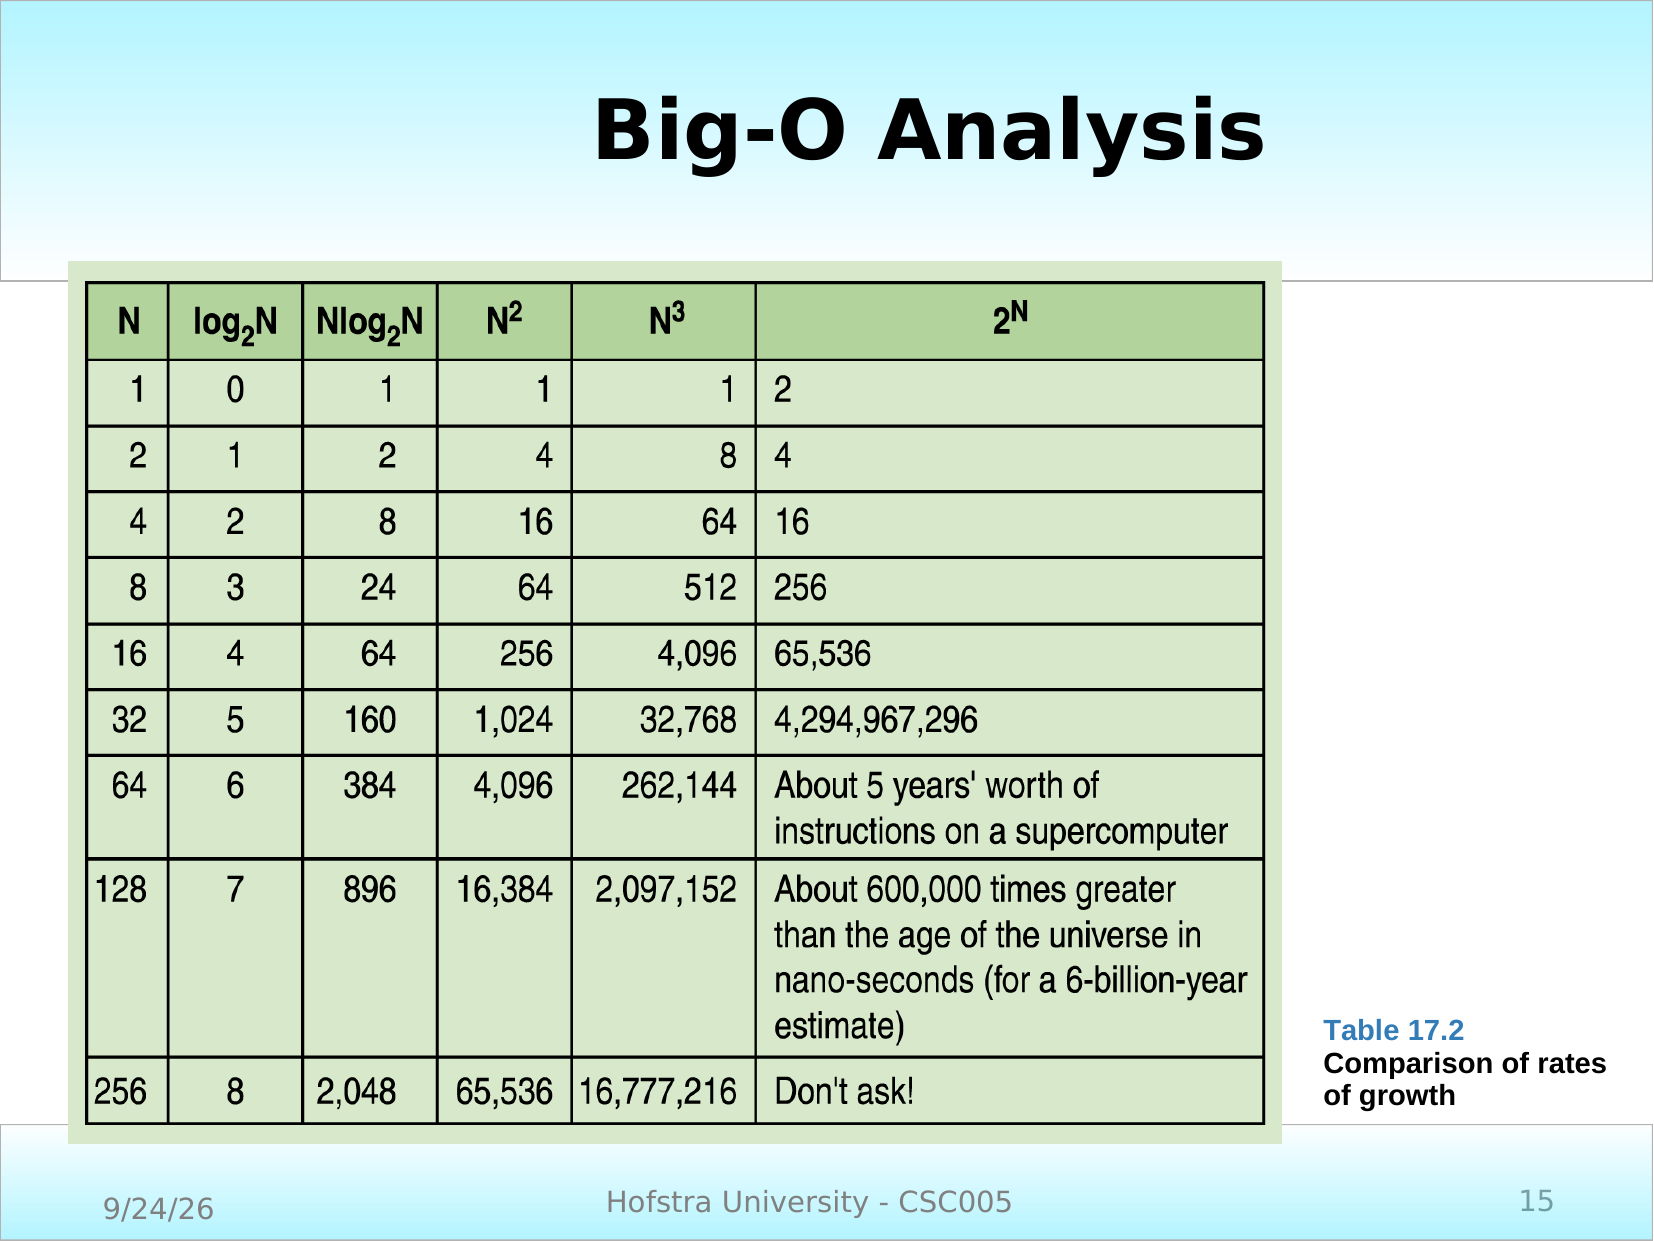

# Big-O Analysis
Table 17.2 Comparison of rates of growth
15
Hofstra University - CSC005